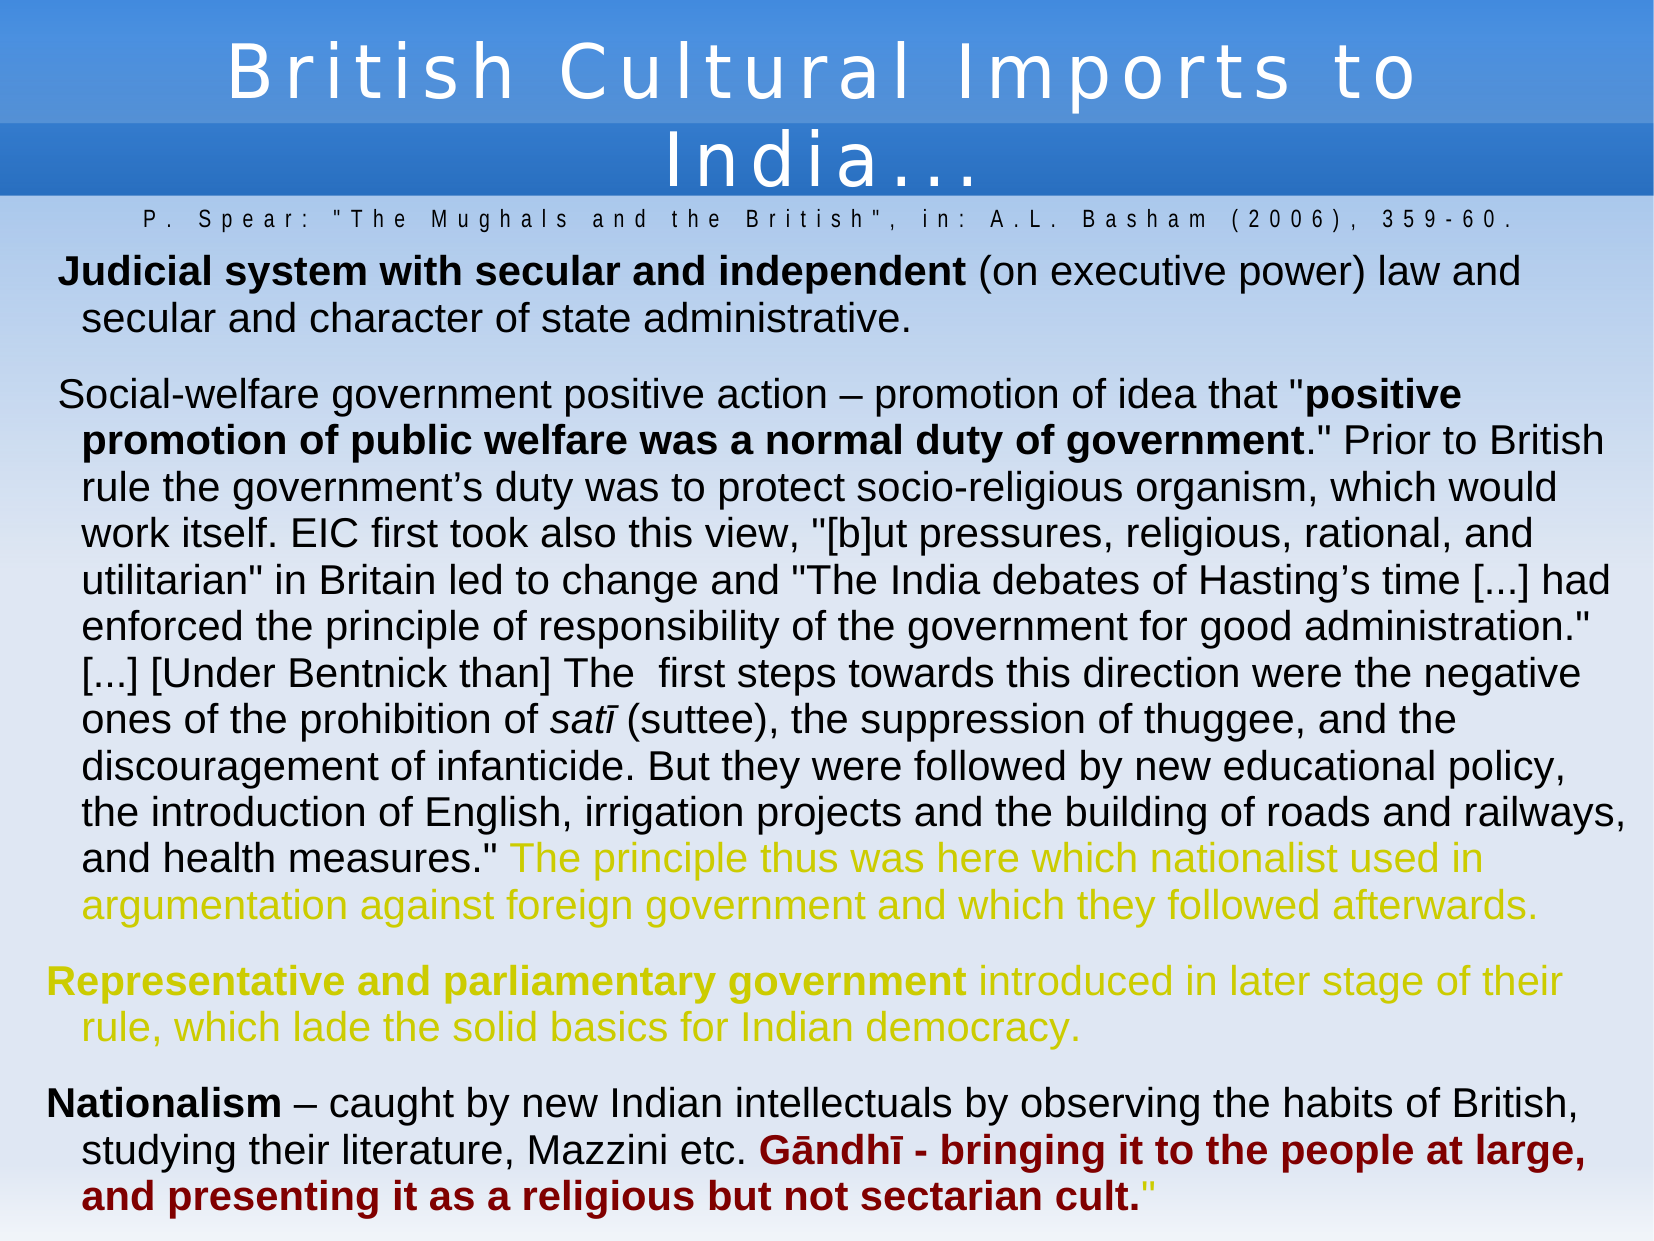

# British Cultural Imports to India... P. Spear: "The Mughals and the British", in: A.L. Basham (2006), 359-60.
 Judicial system with secular and independent (on executive power) law and secular and character of state administrative.
 Social-welfare government positive action – promotion of idea that "positive promotion of public welfare was a normal duty of government." Prior to British rule the government’s duty was to protect socio-religious organism, which would work itself. EIC first took also this view, "[b]ut pressures, religious, rational, and utilitarian" in Britain led to change and "The India debates of Hasting’s time [...] had enforced the principle of responsibility of the government for good administration." [...] [Under Bentnick than] The first steps towards this direction were the negative ones of the prohibition of satī (suttee), the suppression of thuggee, and the discouragement of infanticide. But they were followed by new educational policy, the introduction of English, irrigation projects and the building of roads and railways, and health measures." The principle thus was here which nationalist used in argumentation against foreign government and which they followed afterwards.
Representative and parliamentary government introduced in later stage of their rule, which lade the solid basics for Indian democracy.
Nationalism – caught by new Indian intellectuals by observing the habits of British, studying their literature, Mazzini etc. Gāndhī - bringing it to the people at large, and presenting it as a religious but not sectarian cult."